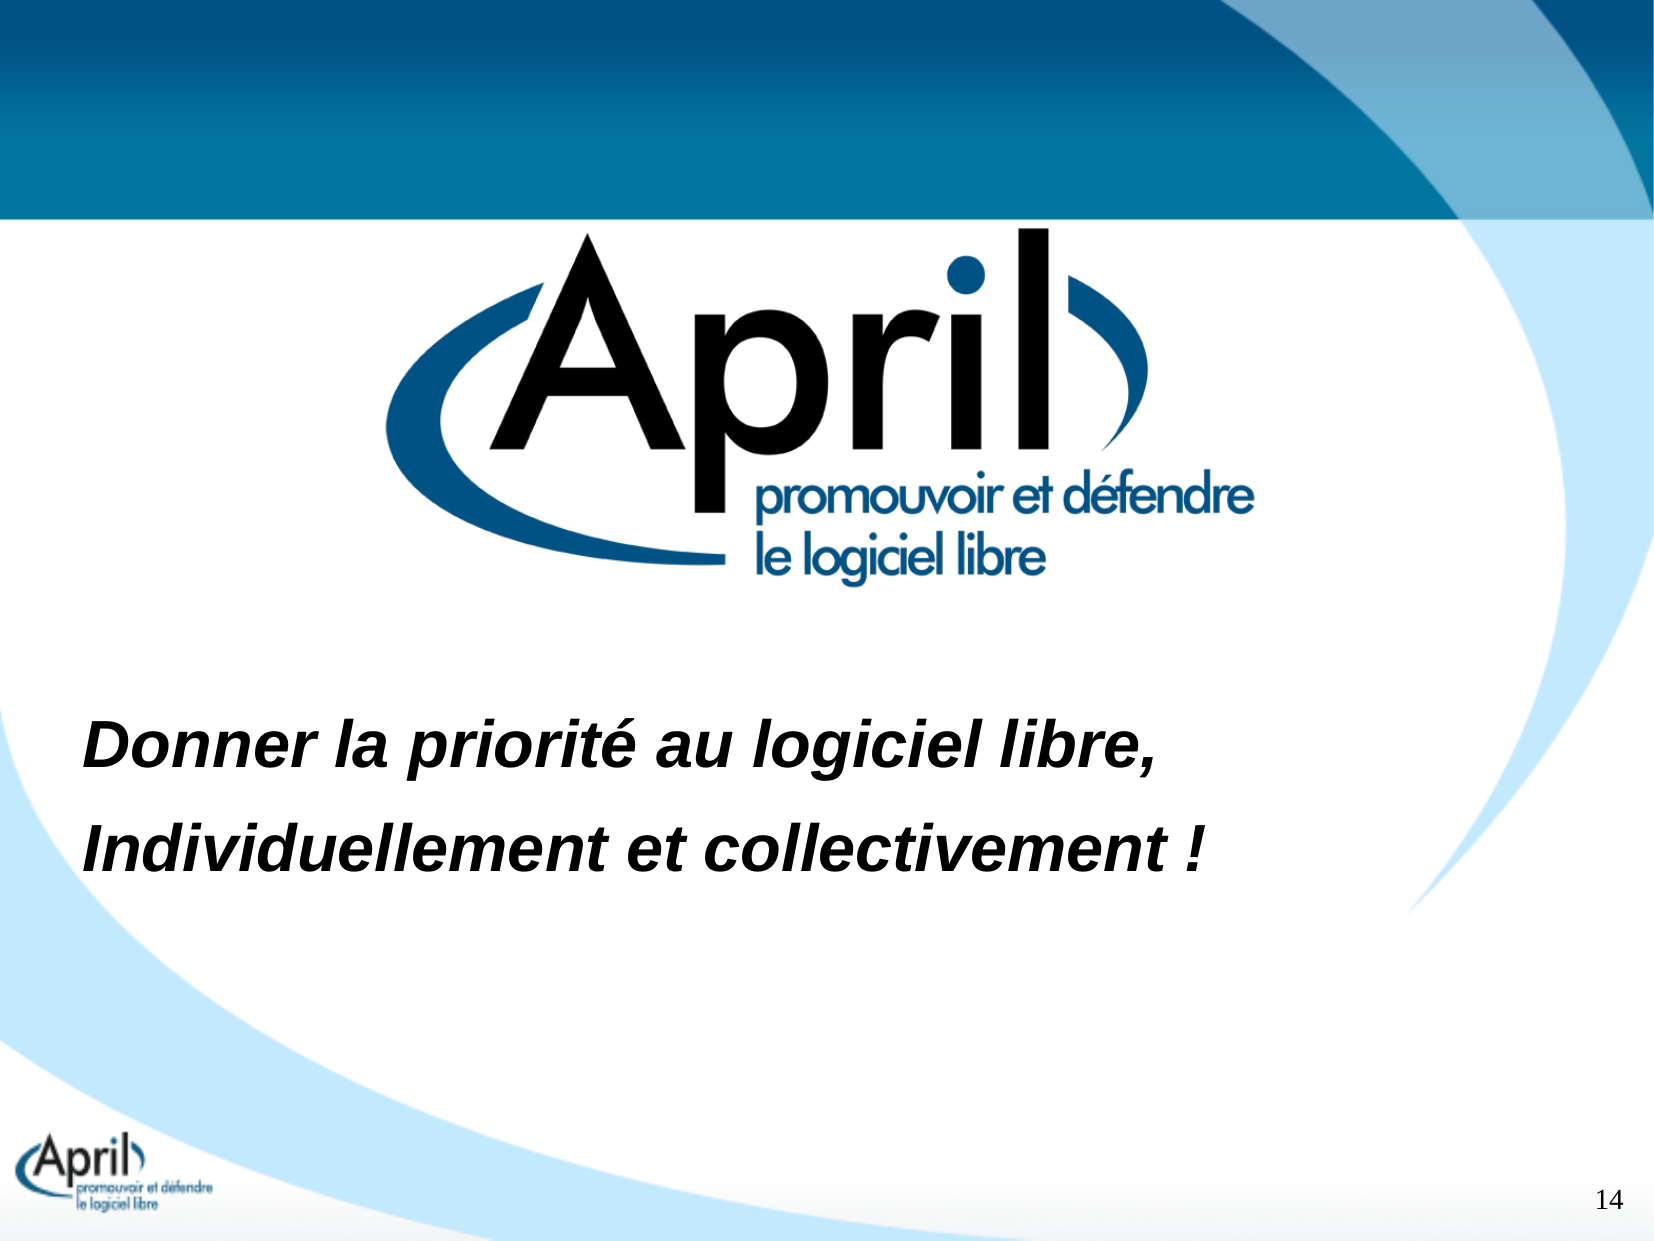

#
Donner la priorité au logiciel libre,
Individuellement et collectivement !
14